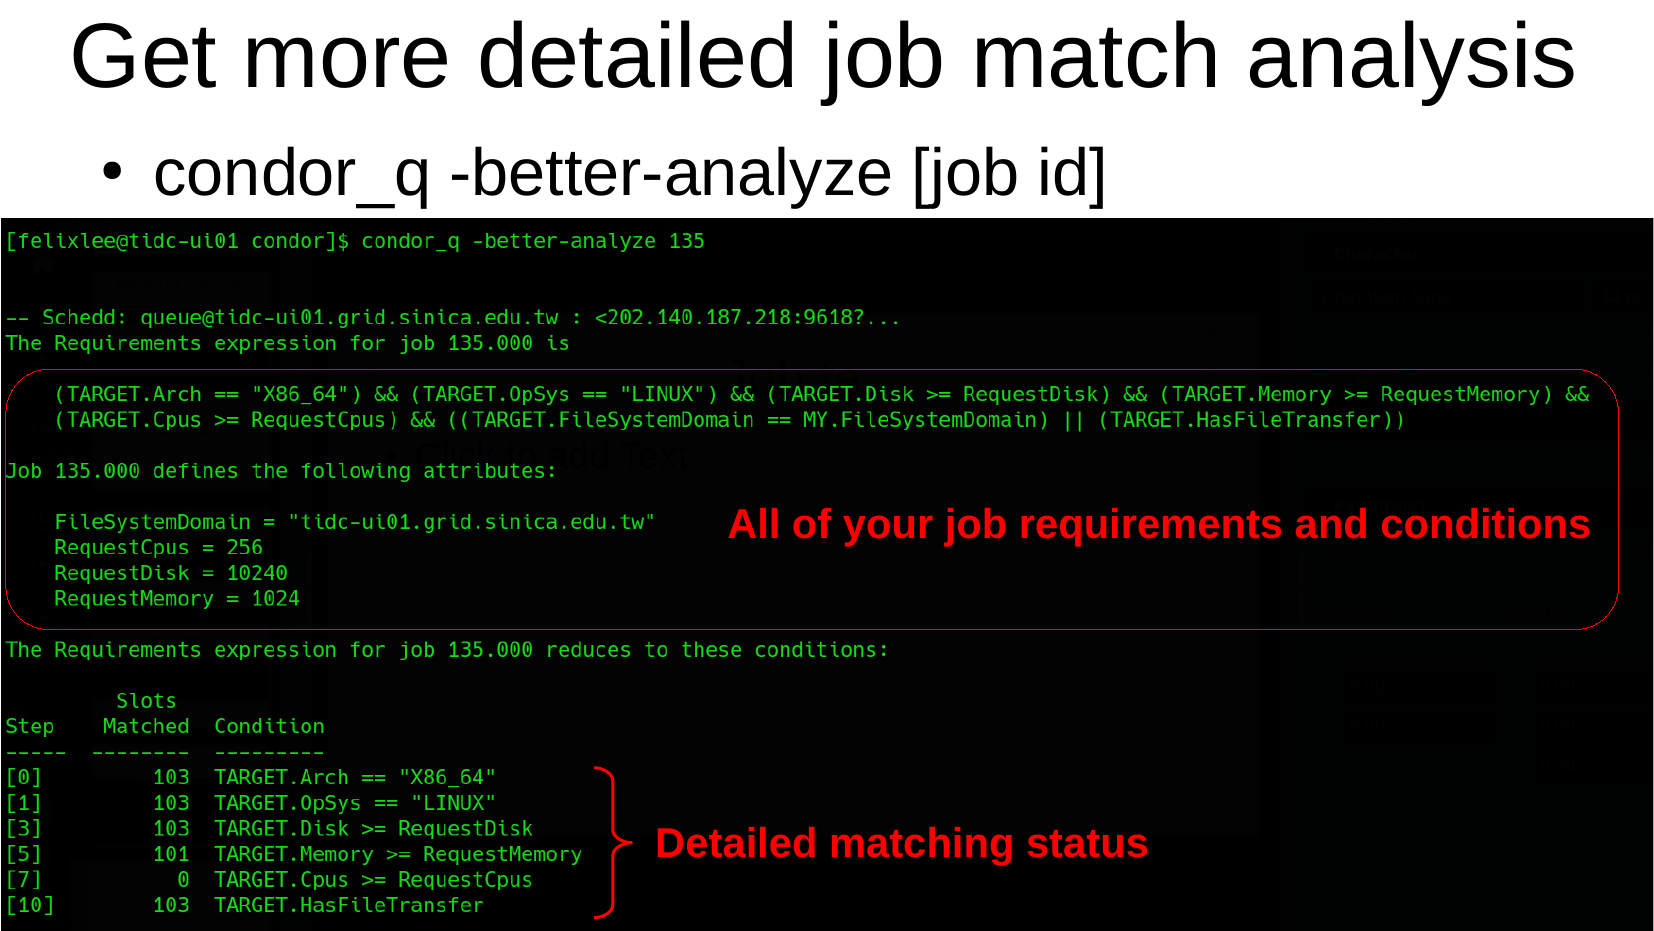

# Get more detailed job match analysis
condor_q -better-analyze [job id]
All of your job requirements and conditions
Detailed matching status